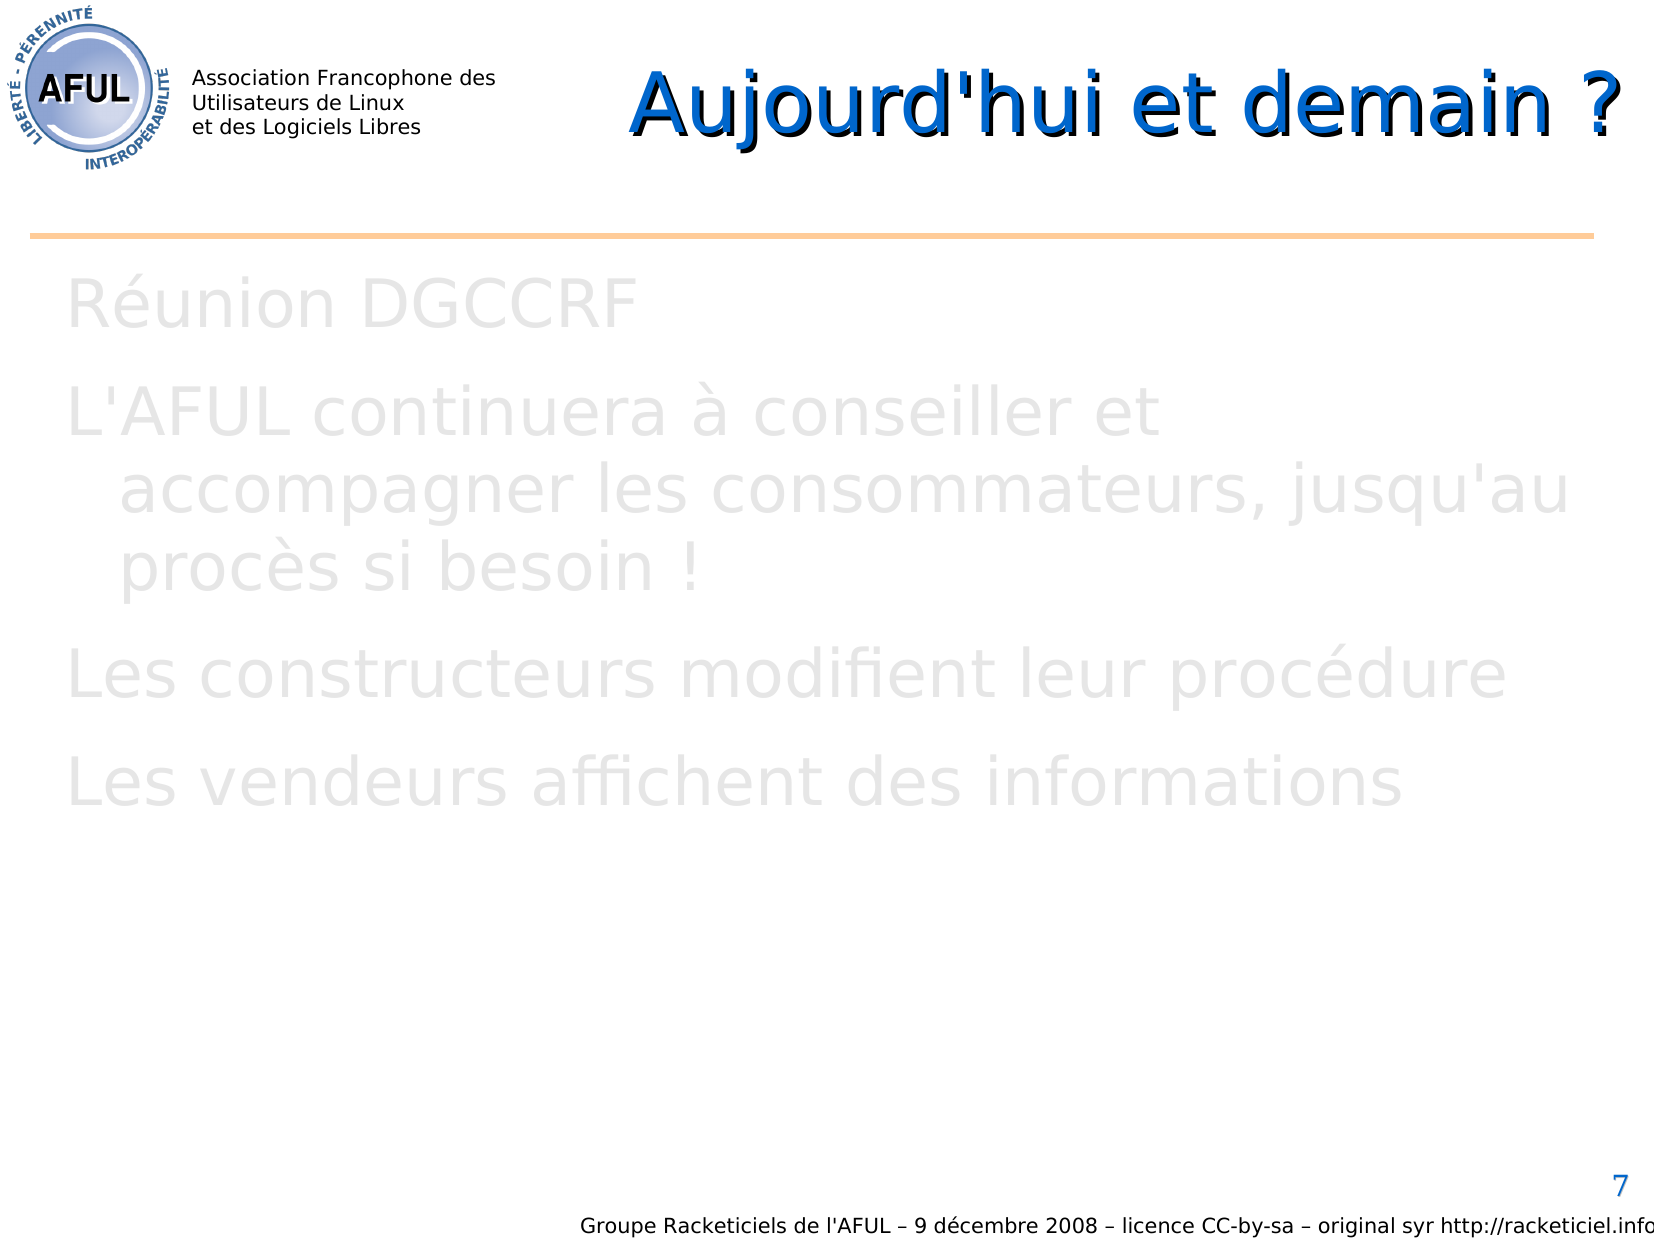

# Aujourd'hui et demain ?
Réunion DGCCRF
L'AFUL continuera à conseiller et accompagner les consommateurs, jusqu'au procès si besoin !
Les constructeurs modifient leur procédure
Les vendeurs affichent des informations
7
Groupe Racketiciels de l'AFUL – 9 décembre 2008 – licence CC-by-sa – original syr http://racketiciel.info